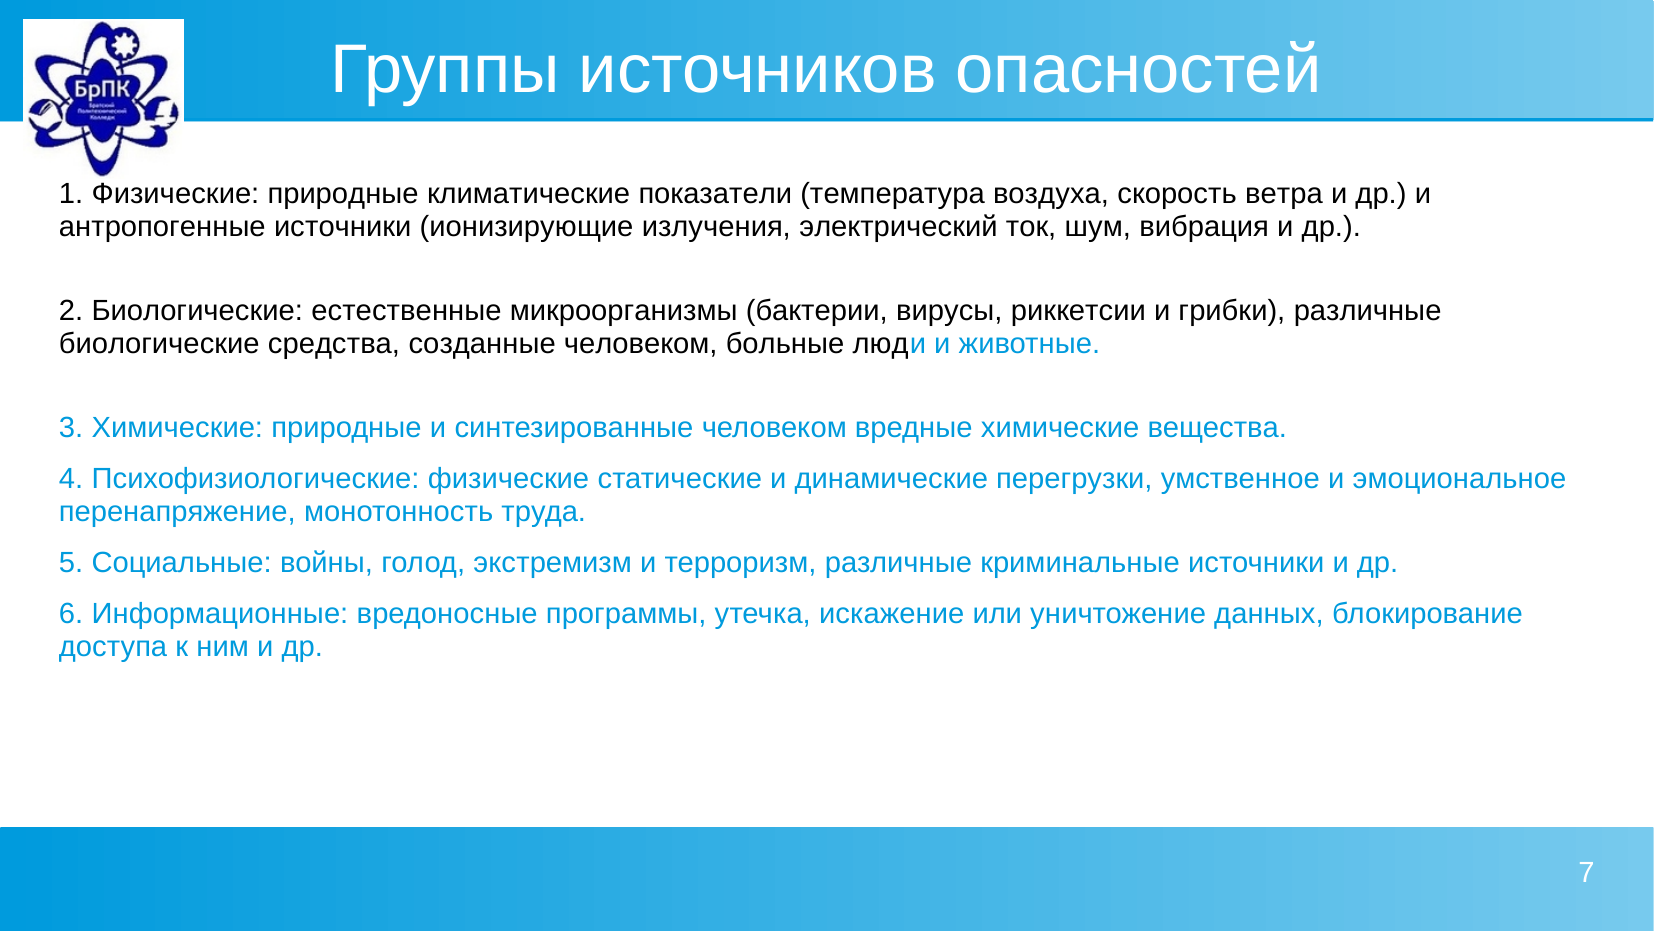

# Группы источников опасностей
1. Физические: природные климатические показатели (температура воздуха, скорость ветра и др.) и антропогенные источники (ионизирующие излучения, электрический ток, шум, вибрация и др.).
2. Биологические: естественные микроорганизмы (бактерии, вирусы, риккетсии и грибки), различные биологические средства, созданные человеком, больные люди и животные.
3. Химические: природные и синтезированные человеком вредные химические вещества.
4. Психофизиологические: физические статические и динамические перегрузки, умственное и эмоциональное перенапряжение, монотонность труда.
5. Социальные: войны, голод, экстремизм и терроризм, различные криминальные источники и др.
6. Информационные: вредоносные программы, утечка, искажение или уничтожение данных, блокирование доступа к ним и др.
7